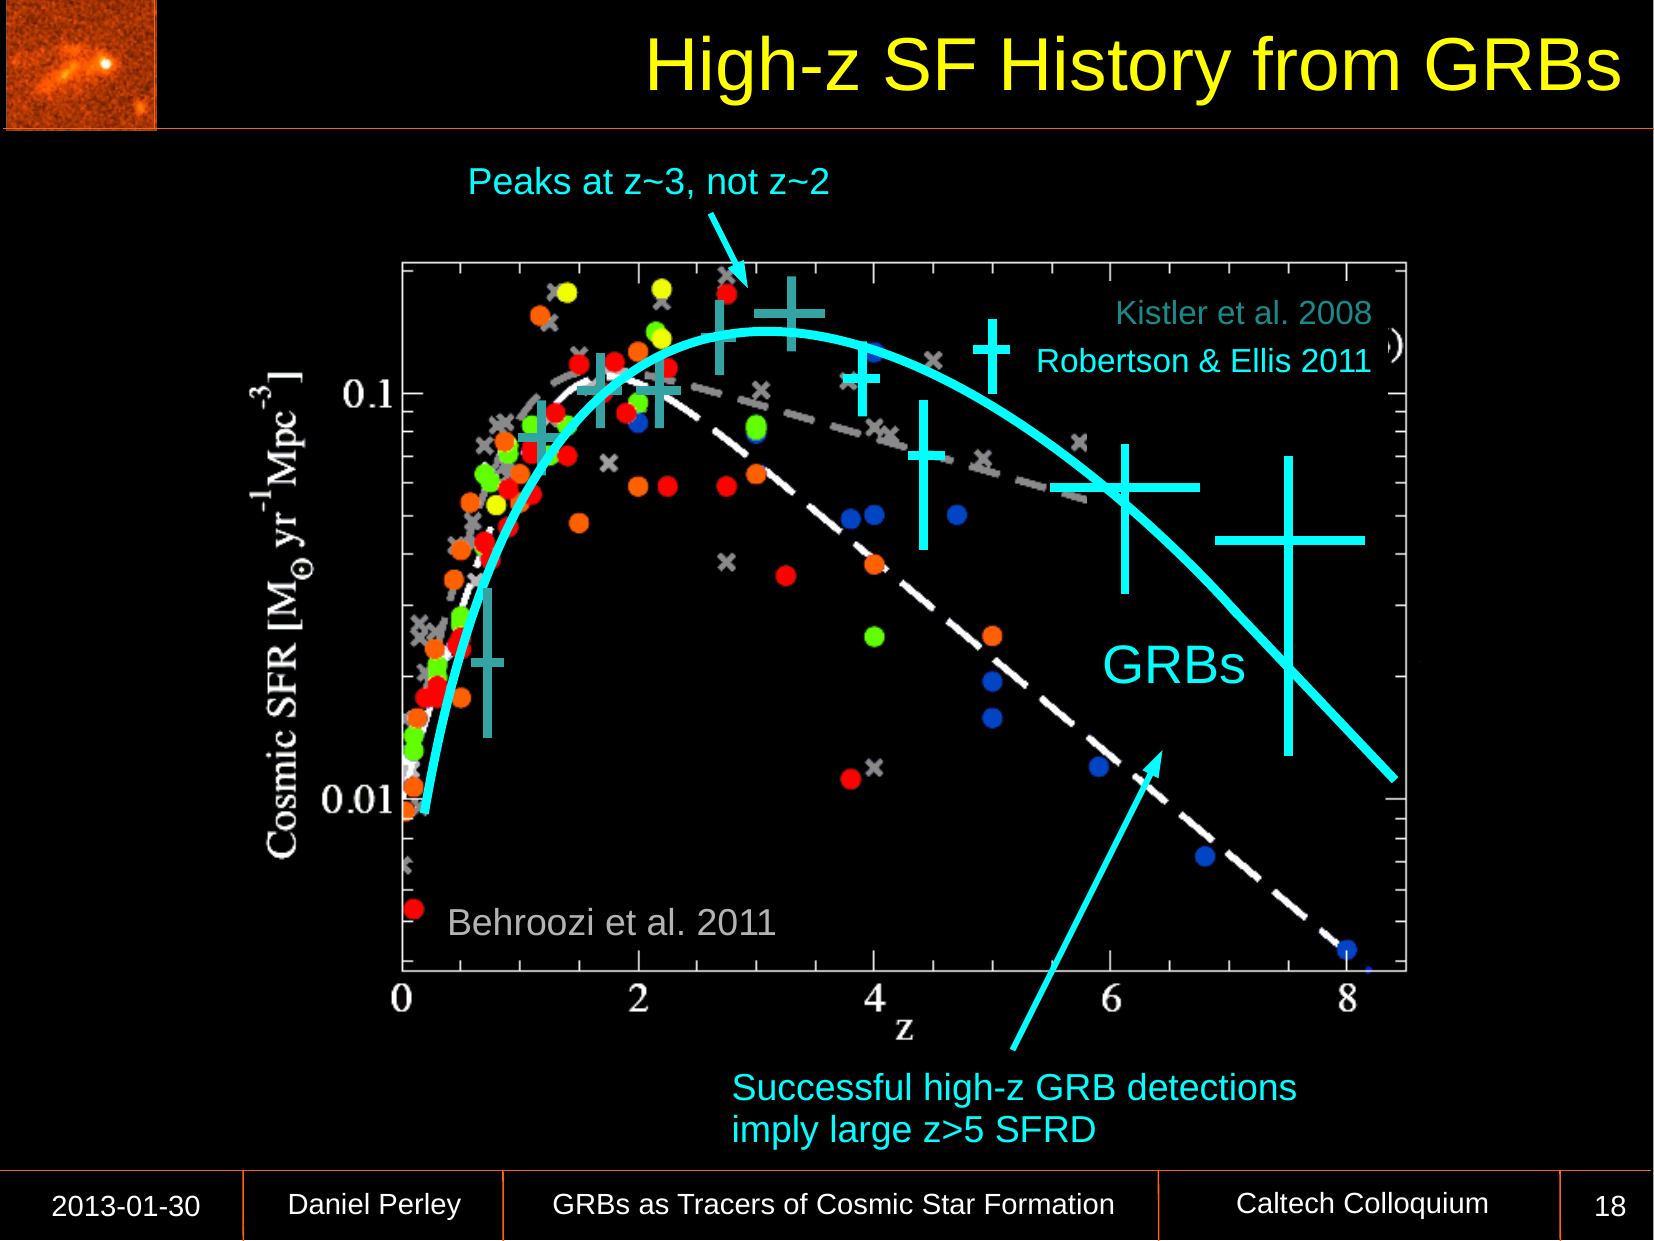

# High-z SF History from GRBs
Peaks at z~3, not z~2
Kistler et al. 2008
Robertson & Ellis 2011
GRBs
Behroozi et al. 2011
Successful high-z GRB detections imply large z>5 SFRD
2013-01-30
18